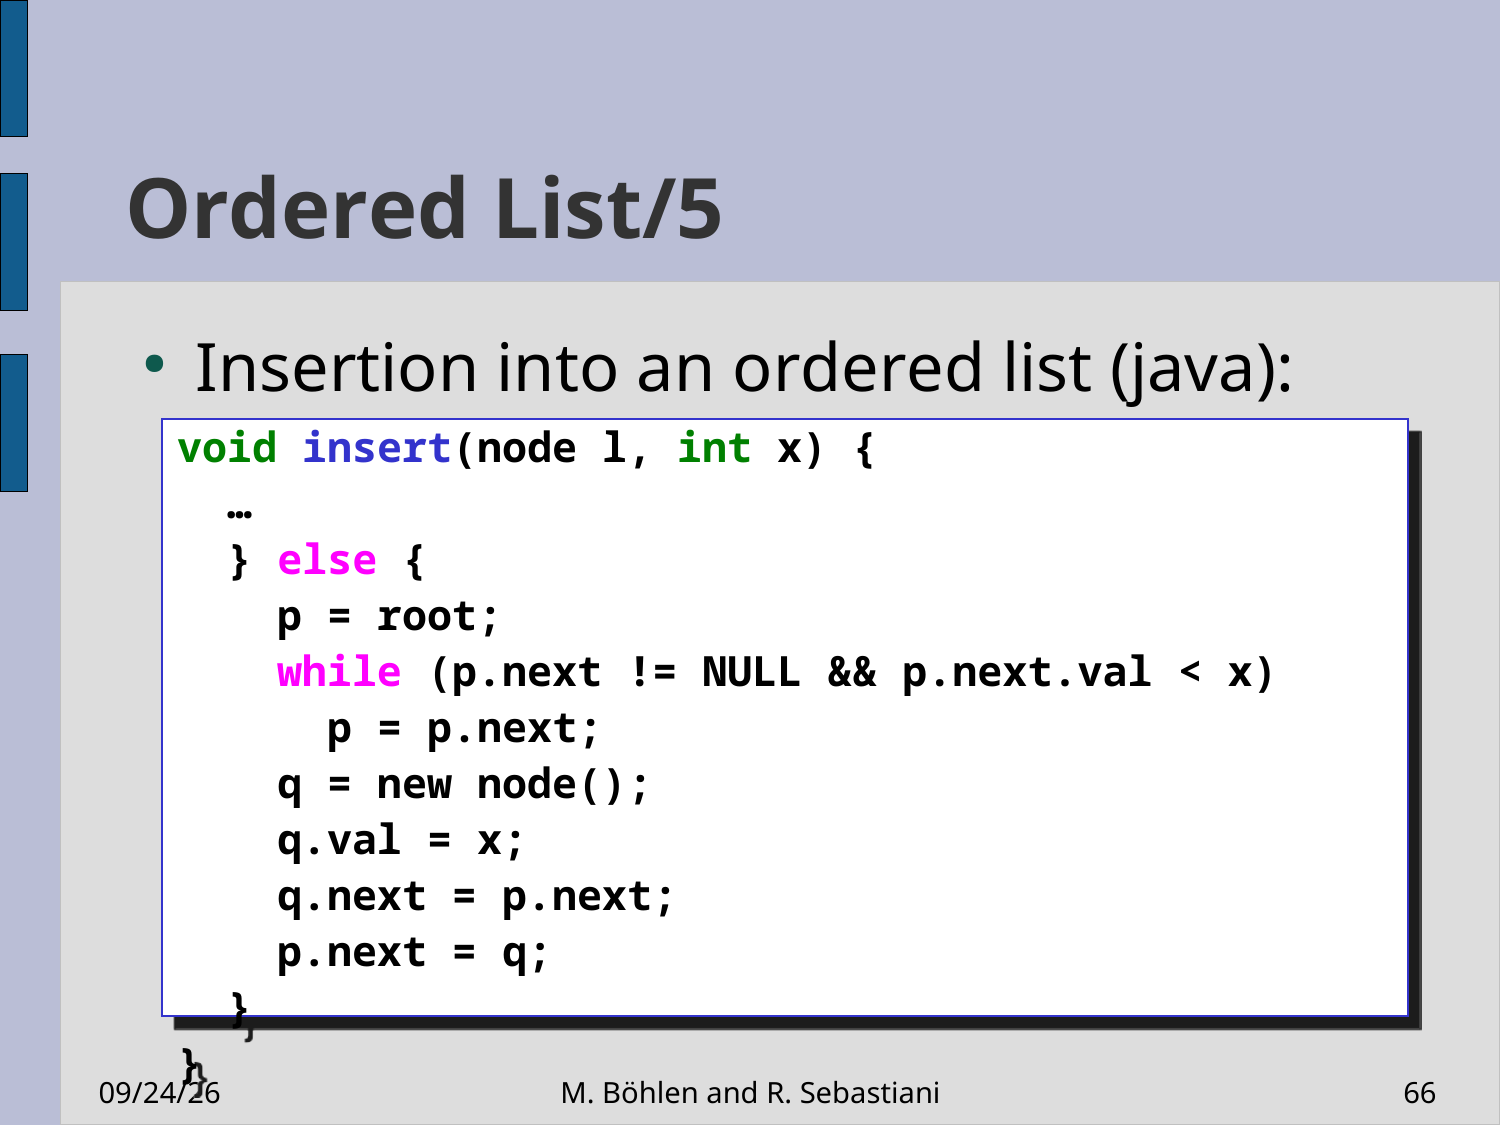

# Ordered List/5
Insertion into an ordered list (java):
void insert(node l, int x) {
 …
 } else {
 p = root;
 while (p.next != NULL && p.next.val < x)
 p = p.next;
 q = new node();
 q.val = x;
 q.next = p.next;
 p.next = q;
 }
}
M. Böhlen and R. Sebastiani
66